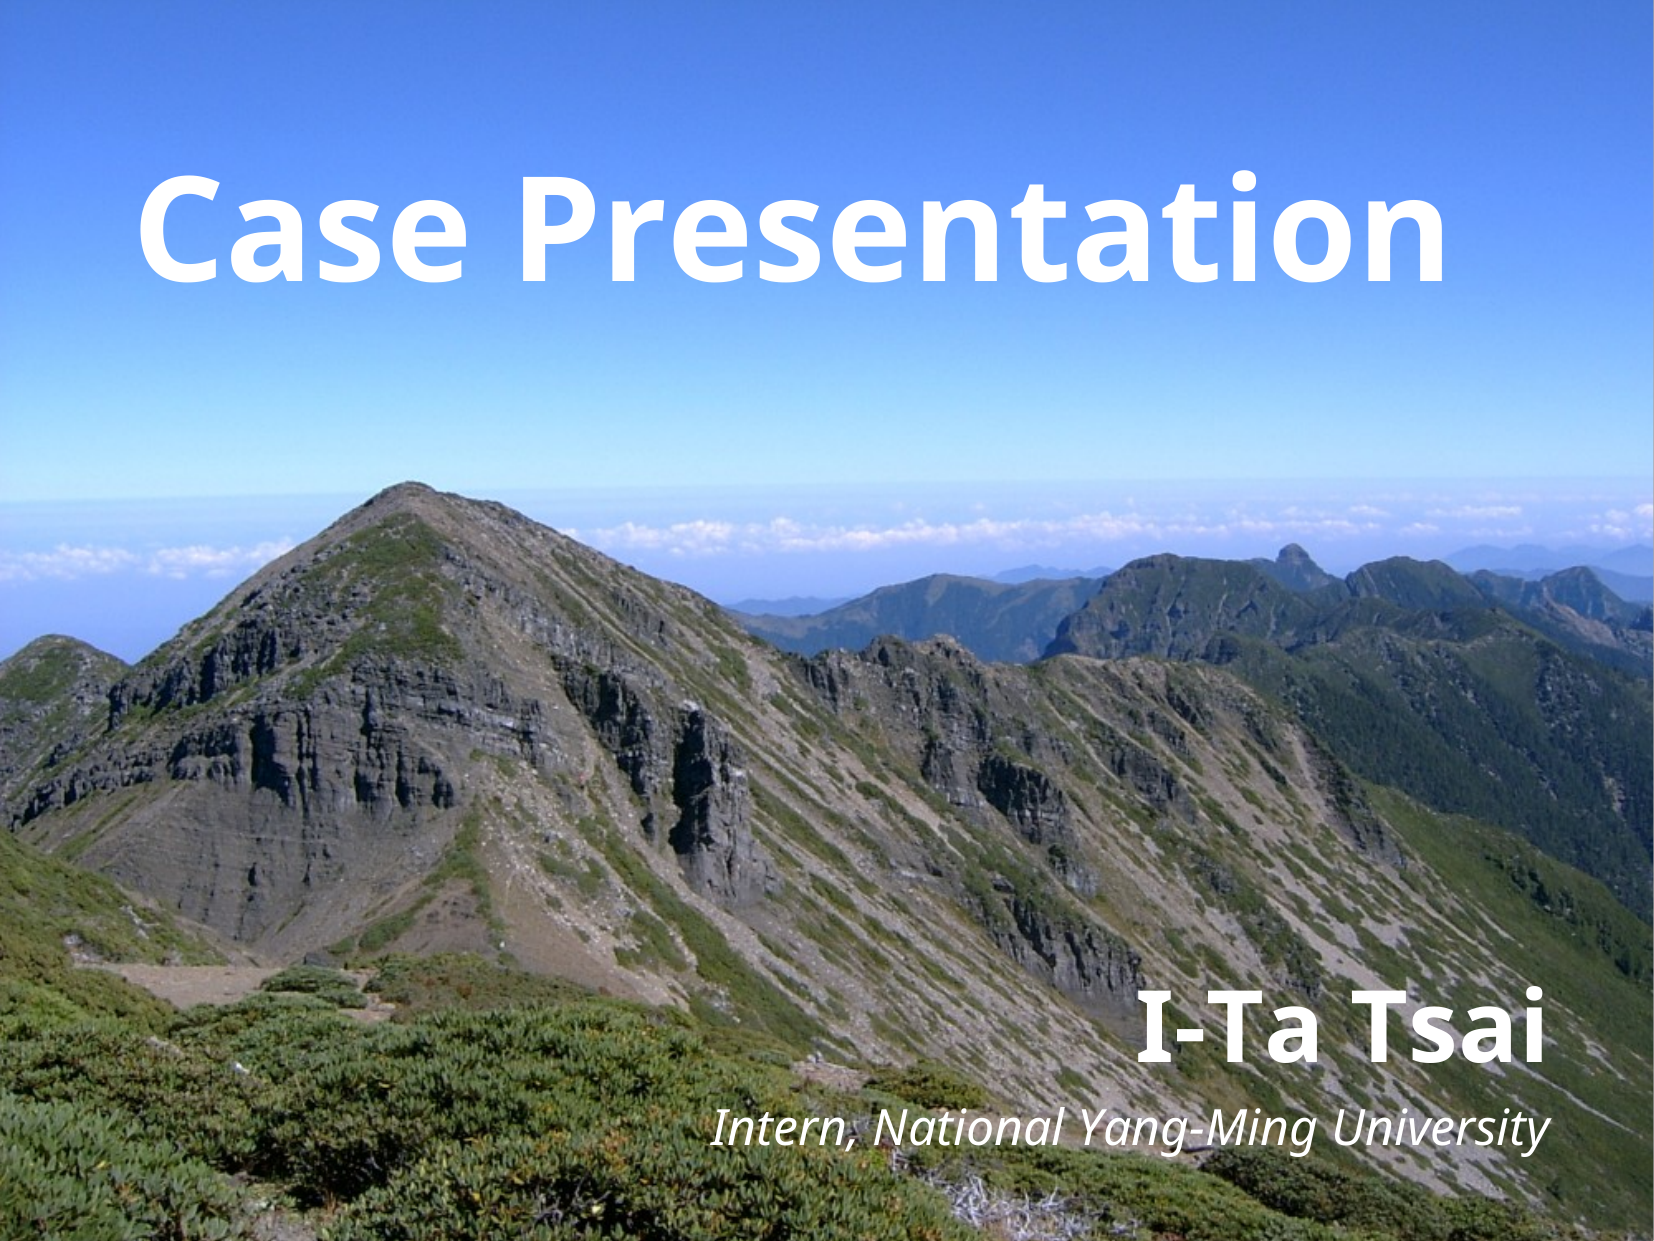

Case Presentation
I-Ta Tsai
Intern, National Yang-Ming University